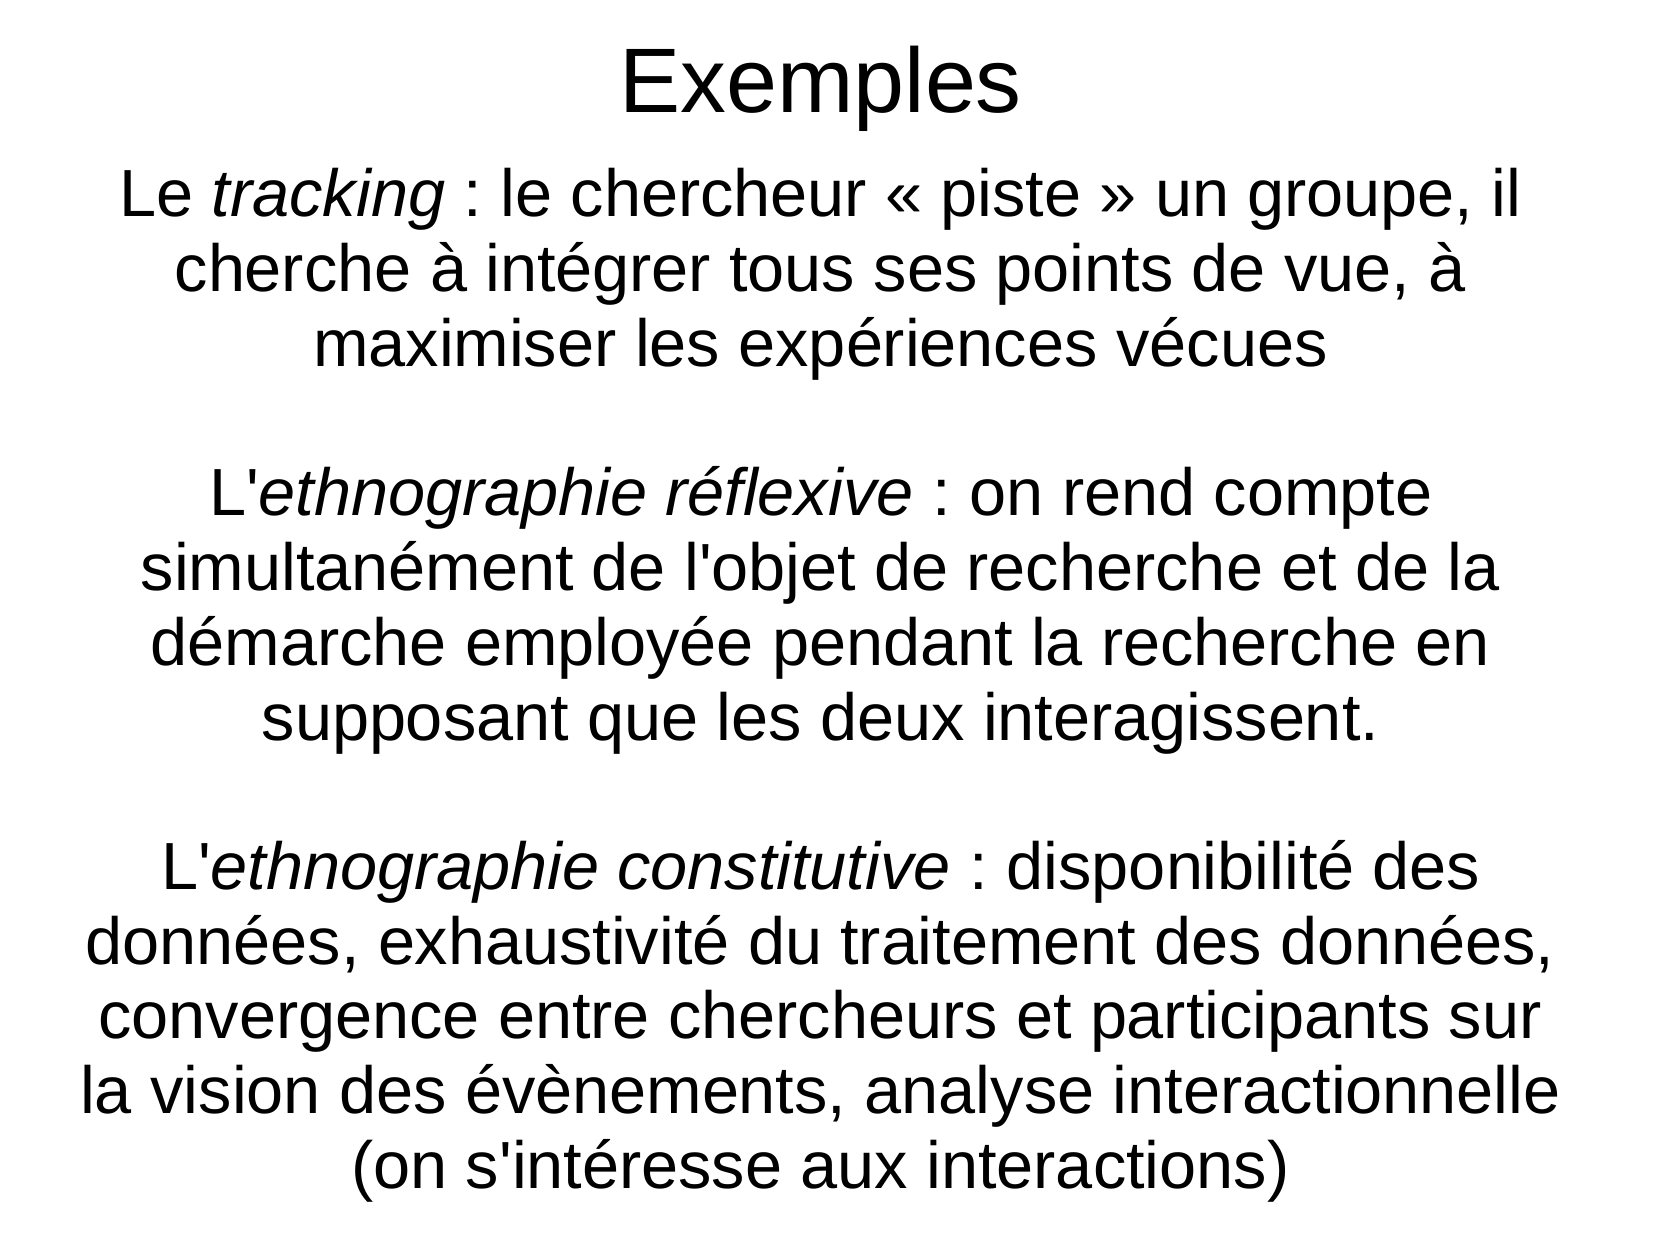

# Exemples
Le tracking : le chercheur « piste » un groupe, il cherche à intégrer tous ses points de vue, à maximiser les expériences vécues
L'ethnographie réflexive : on rend compte simultanément de l'objet de recherche et de la démarche employée pendant la recherche en supposant que les deux interagissent.
L'ethnographie constitutive : disponibilité des données, exhaustivité du traitement des données, convergence entre chercheurs et participants sur la vision des évènements, analyse interactionnelle (on s'intéresse aux interactions)